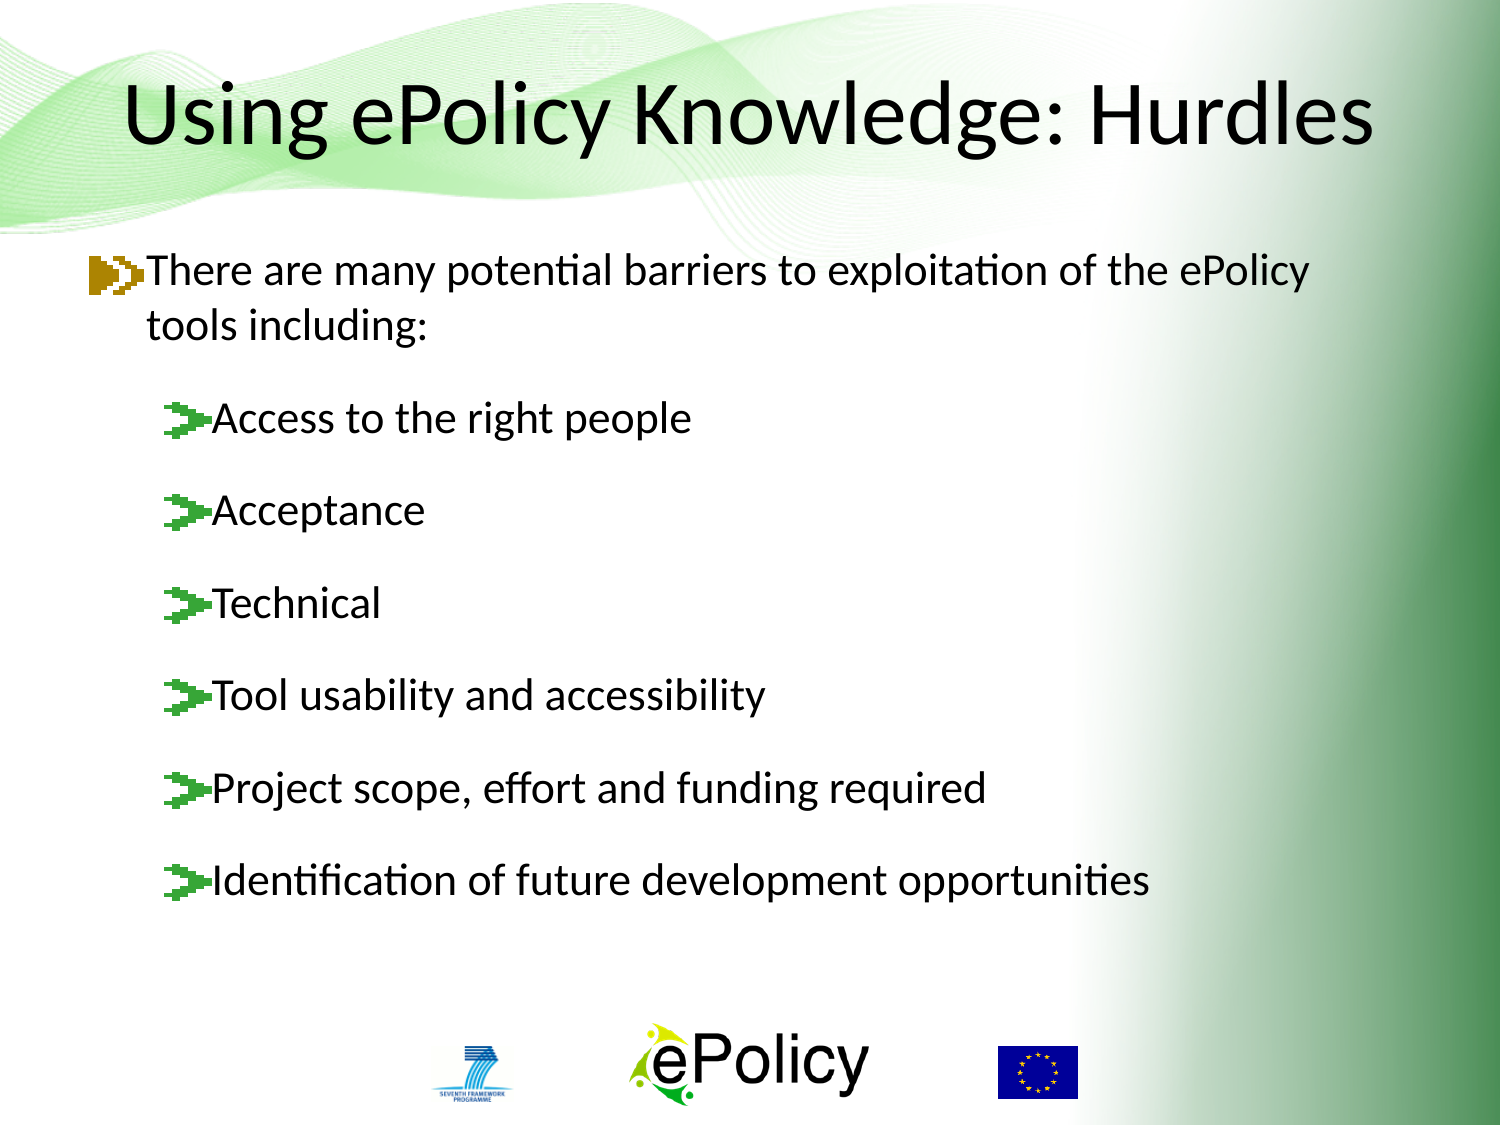

# Using ePolicy Knowledge: Hurdles
There are many potential barriers to exploitation of the ePolicy tools including:
Access to the right people
Acceptance
Technical
Tool usability and accessibility
Project scope, effort and funding required
Identification of future development opportunities